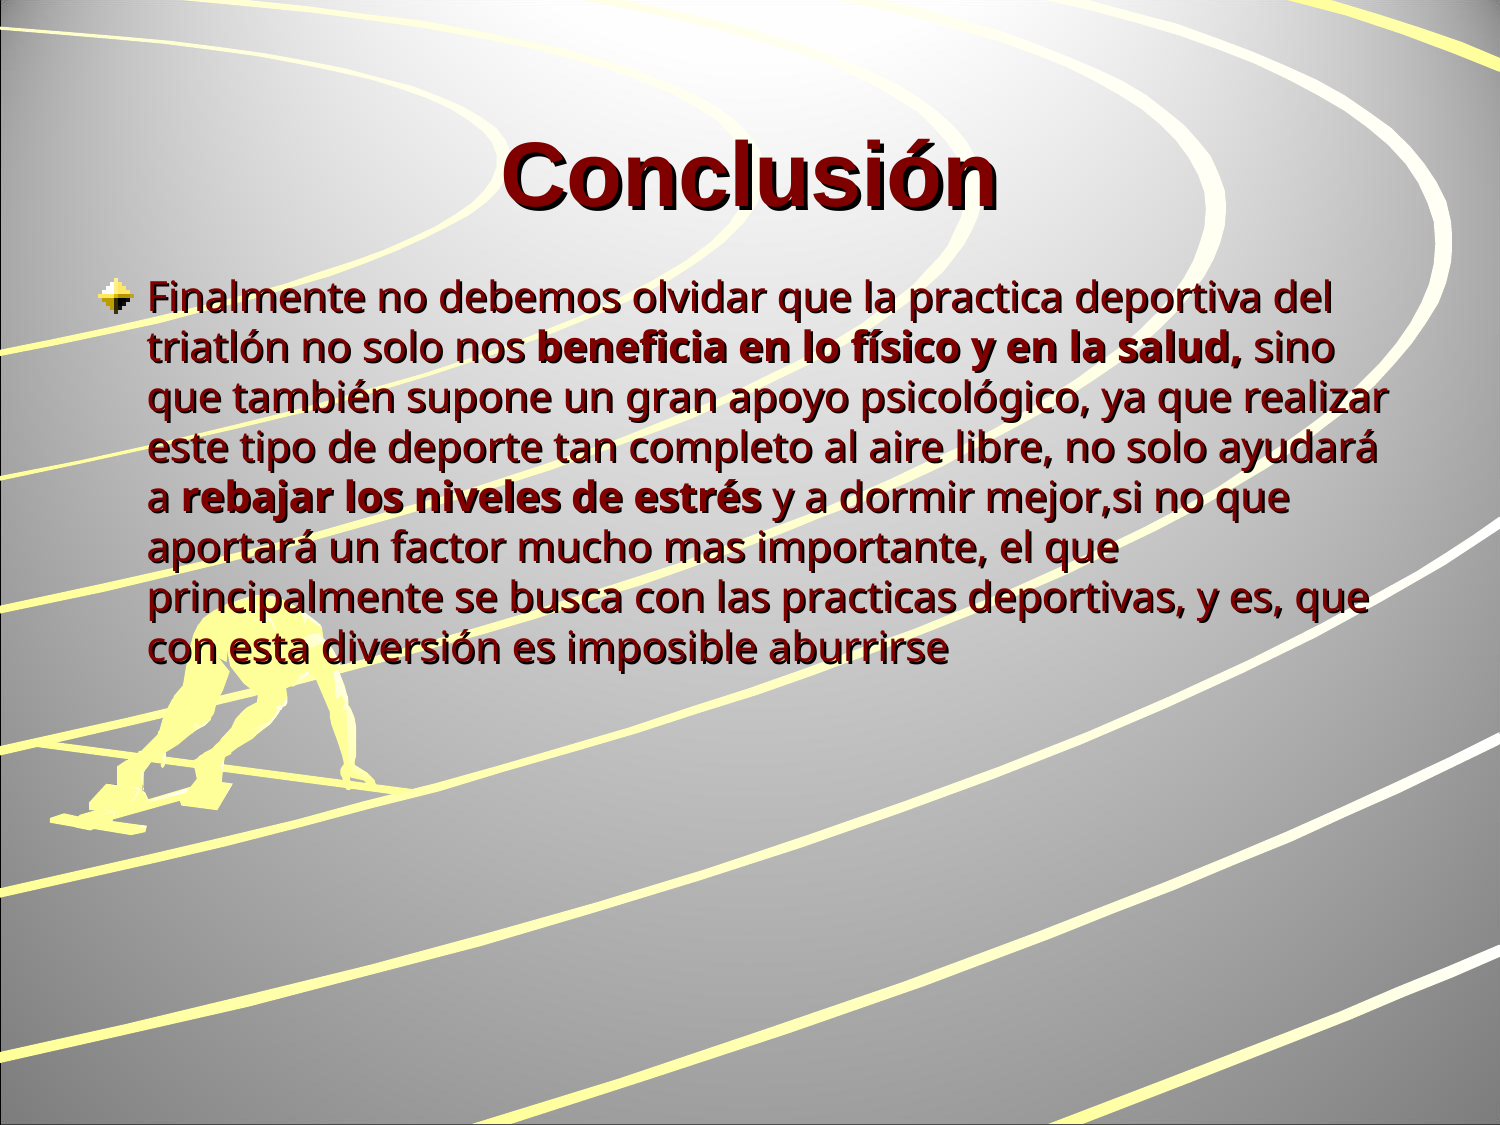

# Conclusión
Finalmente no debemos olvidar que la practica deportiva del triatlón no solo nos beneficia en lo físico y en la salud, sino que también supone un gran apoyo psicológico, ya que realizar este tipo de deporte tan completo al aire libre, no solo ayudará a rebajar los niveles de estrés y a dormir mejor,si no que aportará un factor mucho mas importante, el que principalmente se busca con las practicas deportivas, y es, que con esta diversión es imposible aburrirse